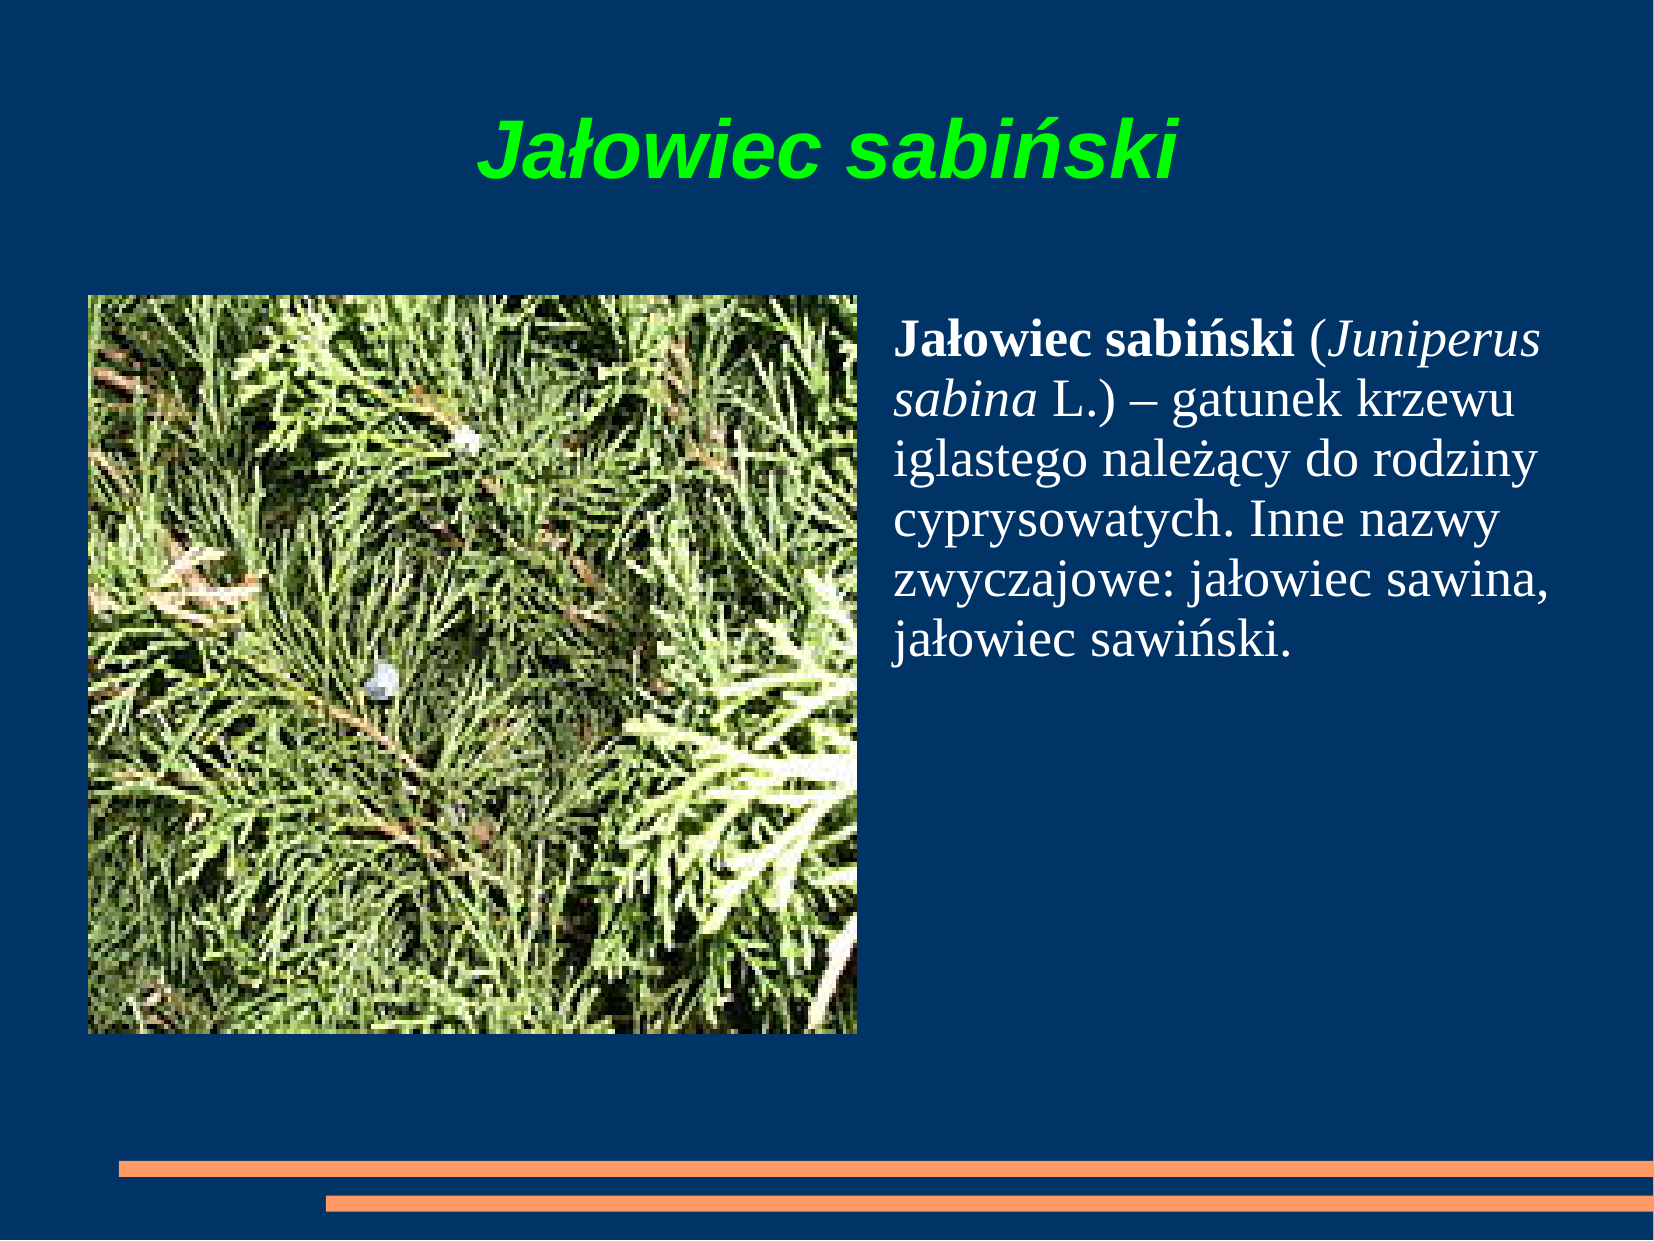

# Jałowiec sabiński
Jałowiec sabiński (Juniperus sabina L.) – gatunek krzewu iglastego należący do rodziny cyprysowatych. Inne nazwy zwyczajowe: jałowiec sawina, jałowiec sawiński.